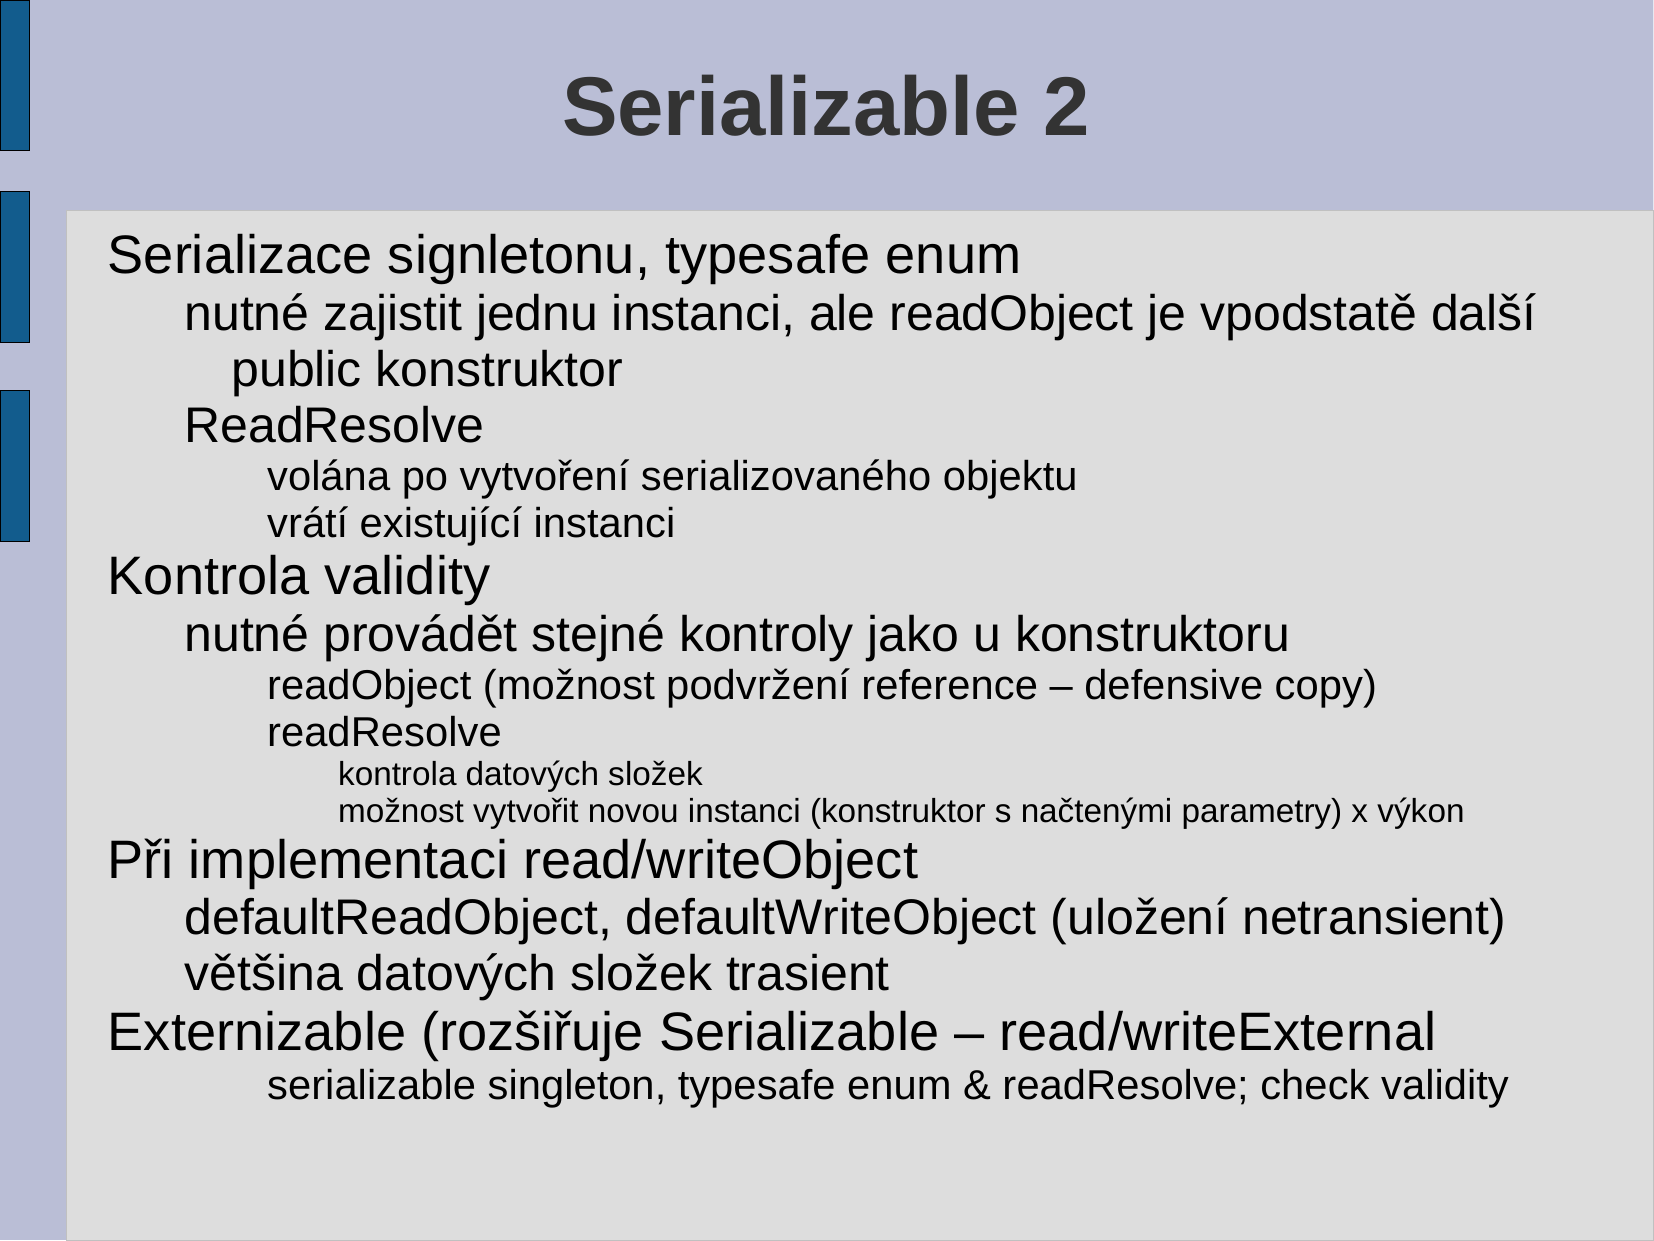

# Serializable 2
Serializace signletonu, typesafe enum
nutné zajistit jednu instanci, ale readObject je vpodstatě další public konstruktor
ReadResolve
volána po vytvoření serializovaného objektu
vrátí existující instanci
Kontrola validity
nutné provádět stejné kontroly jako u konstruktoru
readObject (možnost podvržení reference – defensive copy)
readResolve
kontrola datových složek
možnost vytvořit novou instanci (konstruktor s načtenými parametry) x výkon
Při implementaci read/writeObject
defaultReadObject, defaultWriteObject (uložení netransient)
většina datových složek trasient
Externizable (rozšiřuje Serializable – read/writeExternal
serializable singleton, typesafe enum & readResolve; check validity